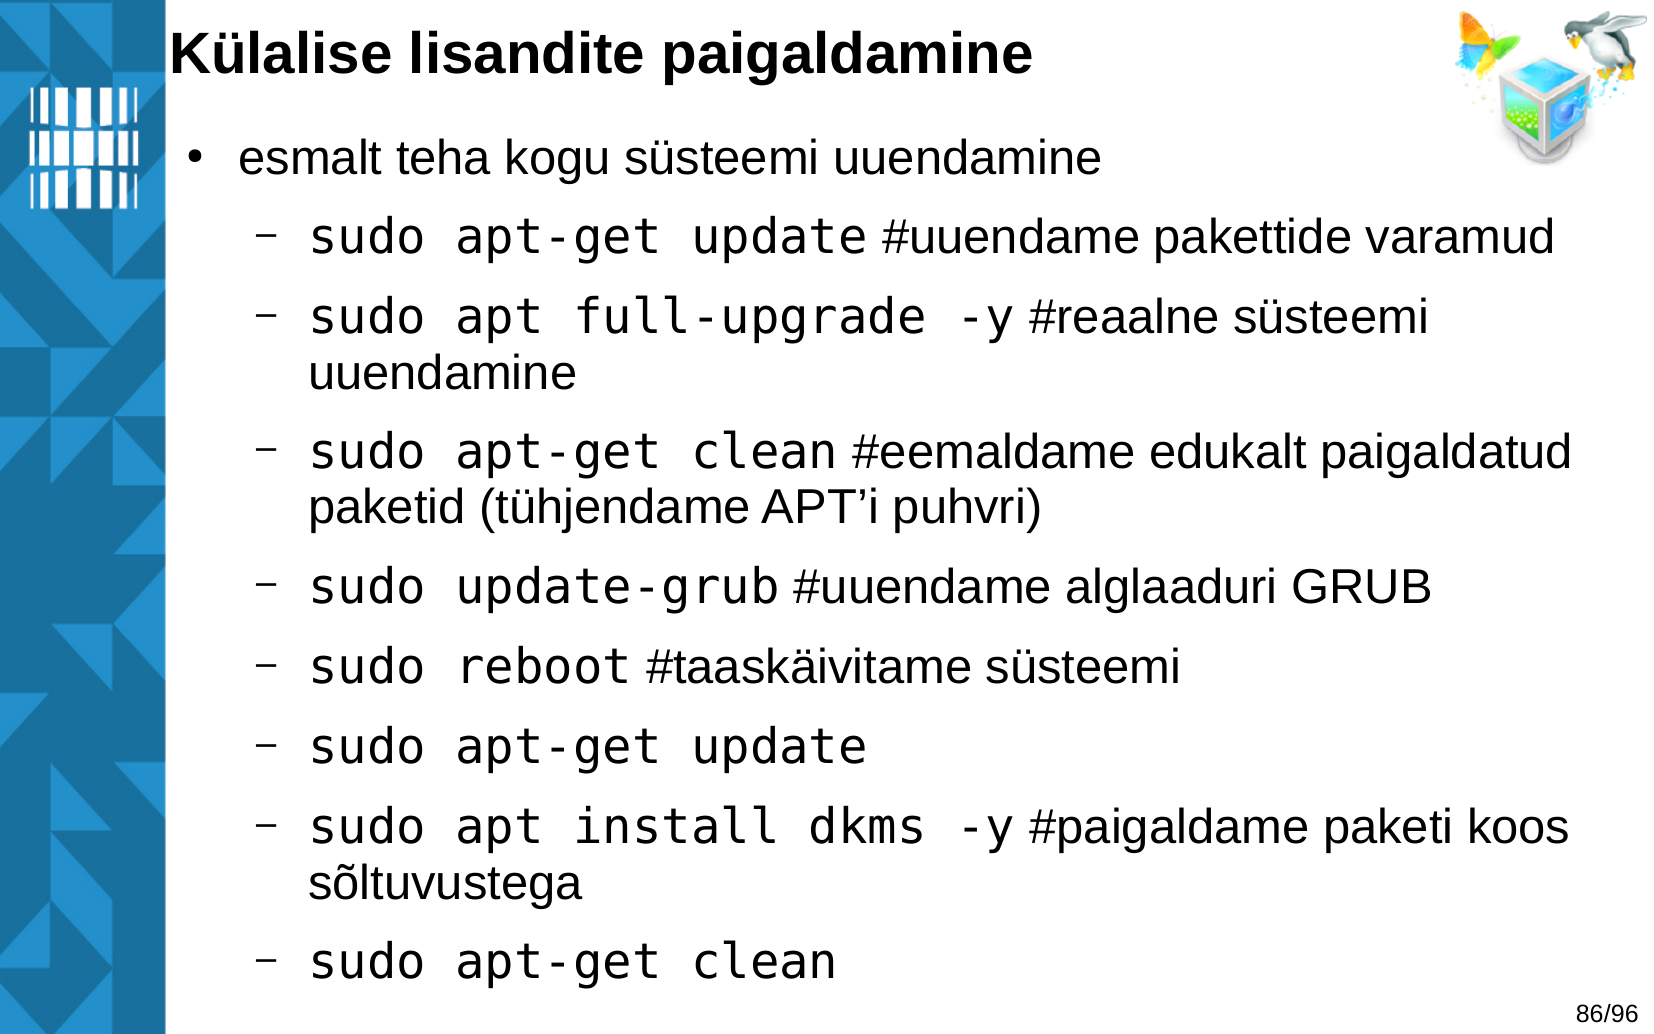

# Külalise lisandite paigaldamine
esmalt teha kogu süsteemi uuendamine
sudo apt-get update #uuendame pakettide varamud
sudo apt full-upgrade -y #reaalne süsteemi uuendamine
sudo apt-get clean #eemaldame edukalt paigaldatud paketid (tühjendame APT’i puhvri)
sudo update-grub #uuendame alglaaduri GRUB
sudo reboot #taaskäivitame süsteemi
sudo apt-get update
sudo apt install dkms -y #paigaldame paketi koos sõltuvustega
sudo apt-get clean